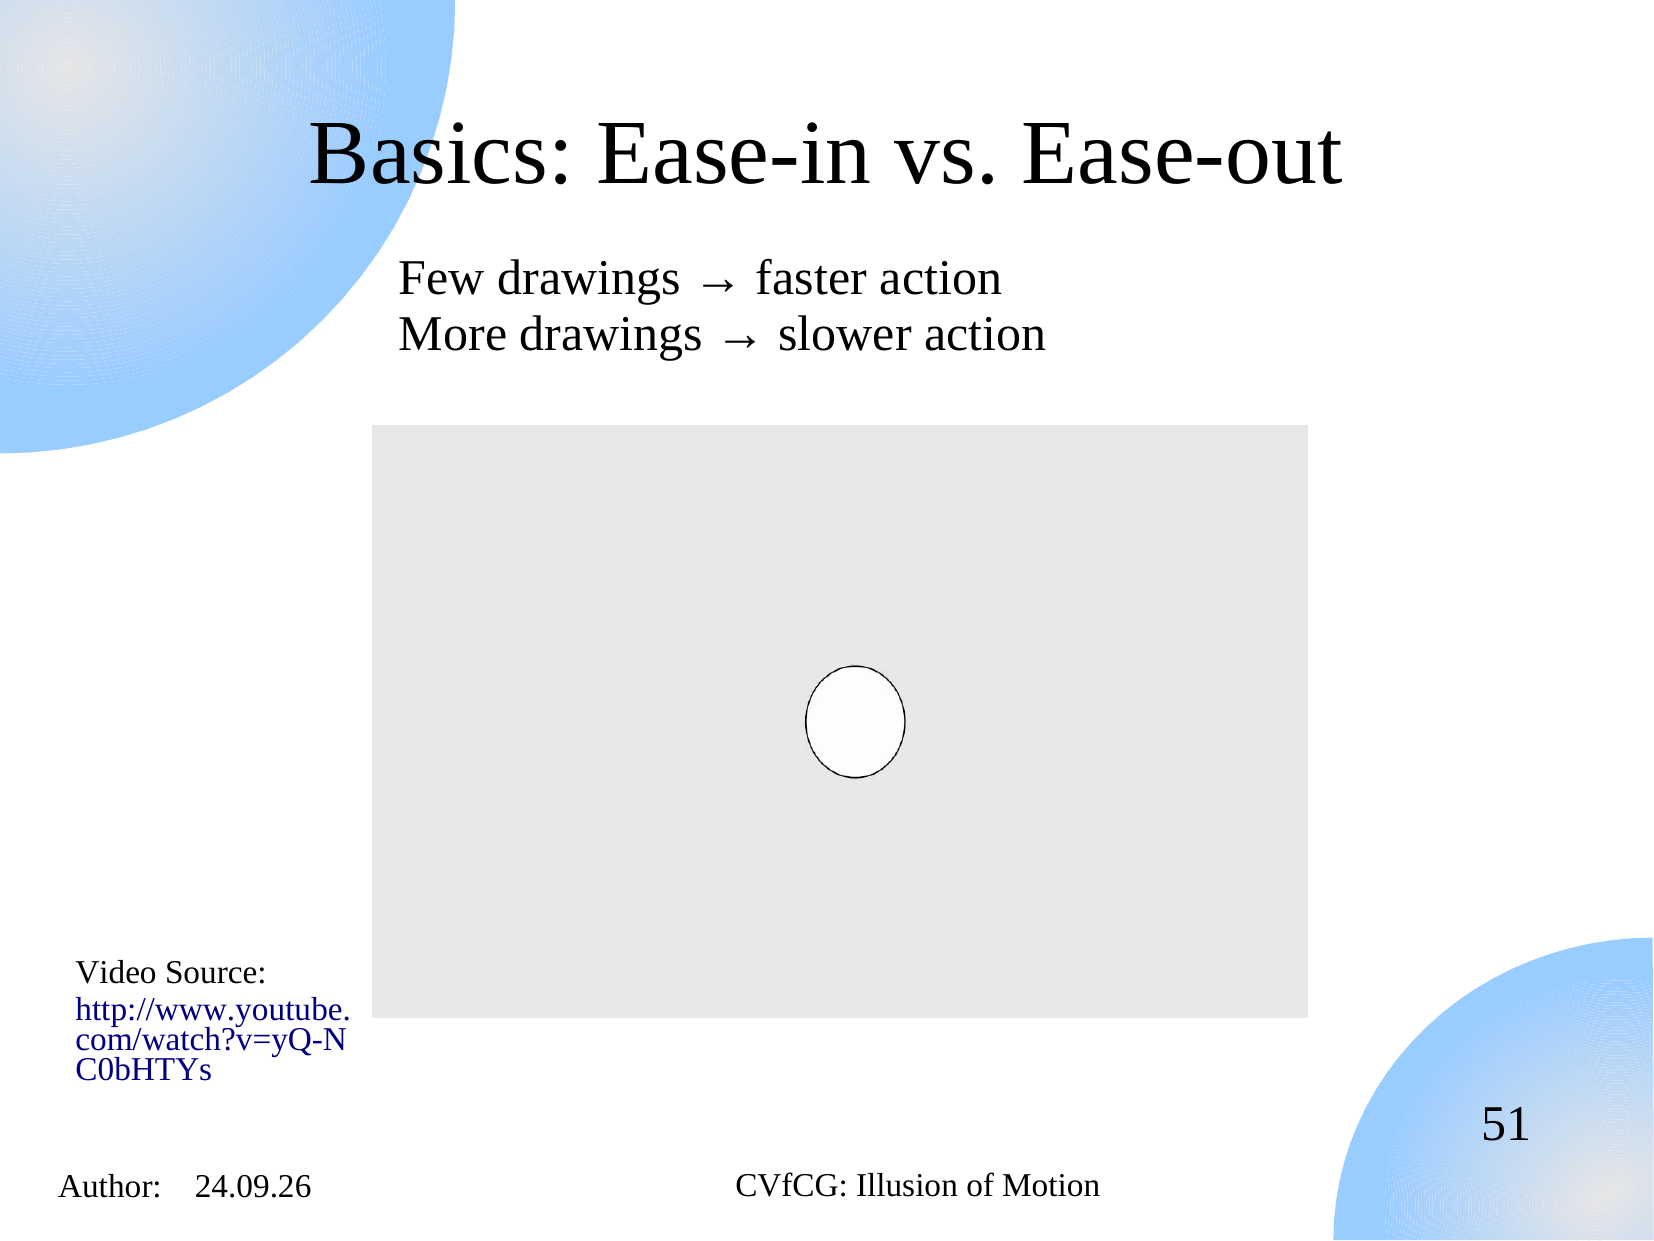

# Basics: Ease-in vs. Ease-out
Few drawings → faster action
More drawings → slower action
Video Source: http://www.youtube.com/watch?v=yQ-NC0bHTYs
CVfCG: Illusion of Motion